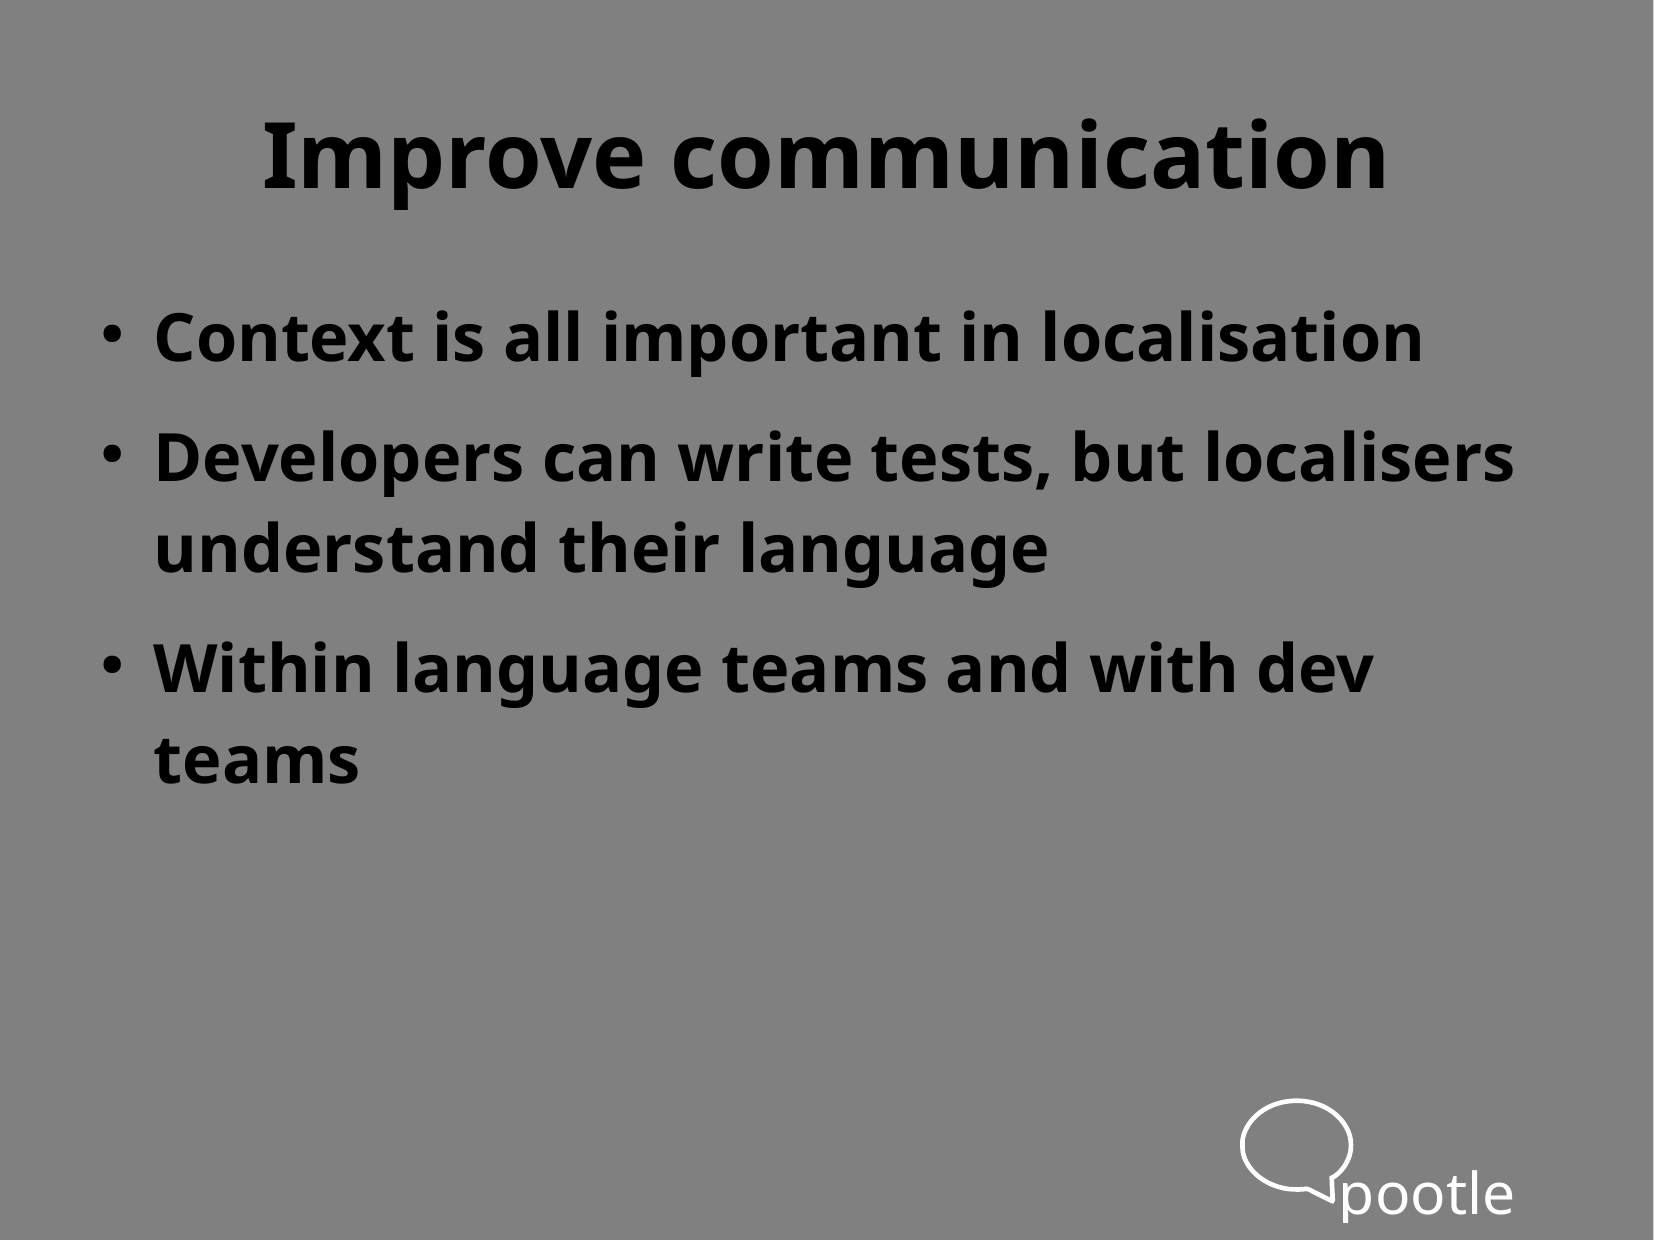

# Improve communication
Context is all important in localisation
Developers can write tests, but localisers understand their language
Within language teams and with dev teams